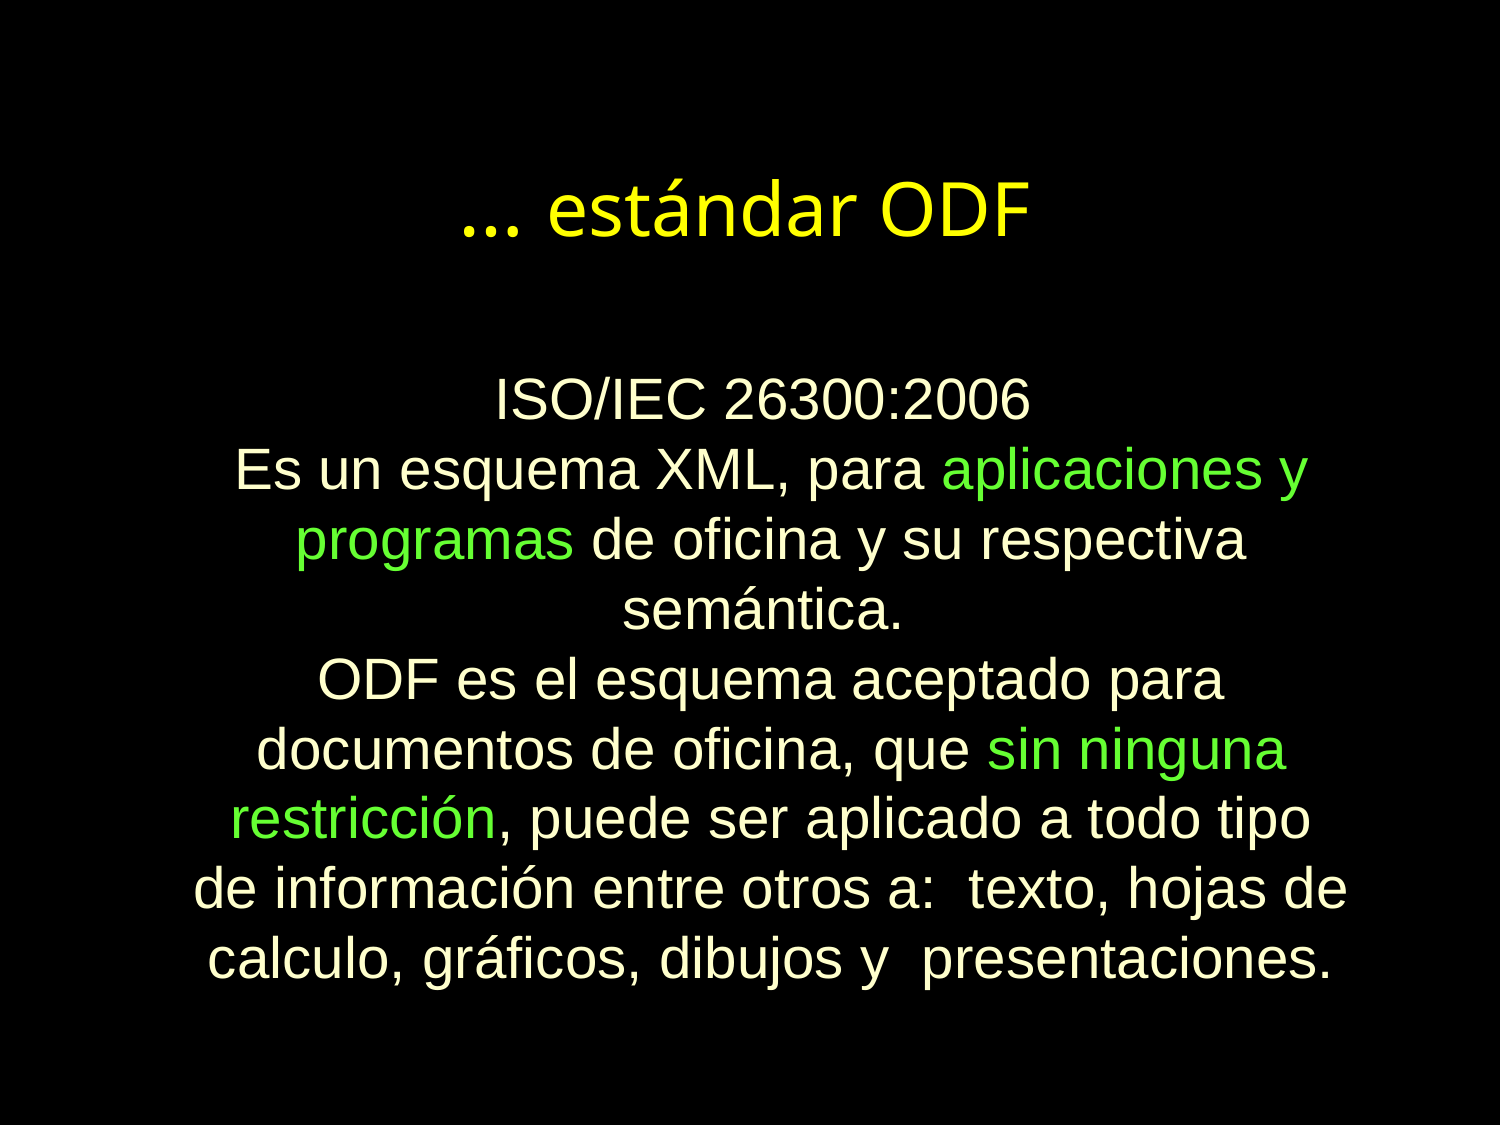

# … estándar ODF
ISO/IEC 26300:2006
Es un esquema XML, para aplicaciones y programas de oficina y su respectiva semántica.
ODF es el esquema aceptado para documentos de oficina, que sin ninguna restricción, puede ser aplicado a todo tipo de información entre otros a: texto, hojas de calculo, gráficos, dibujos y presentaciones.